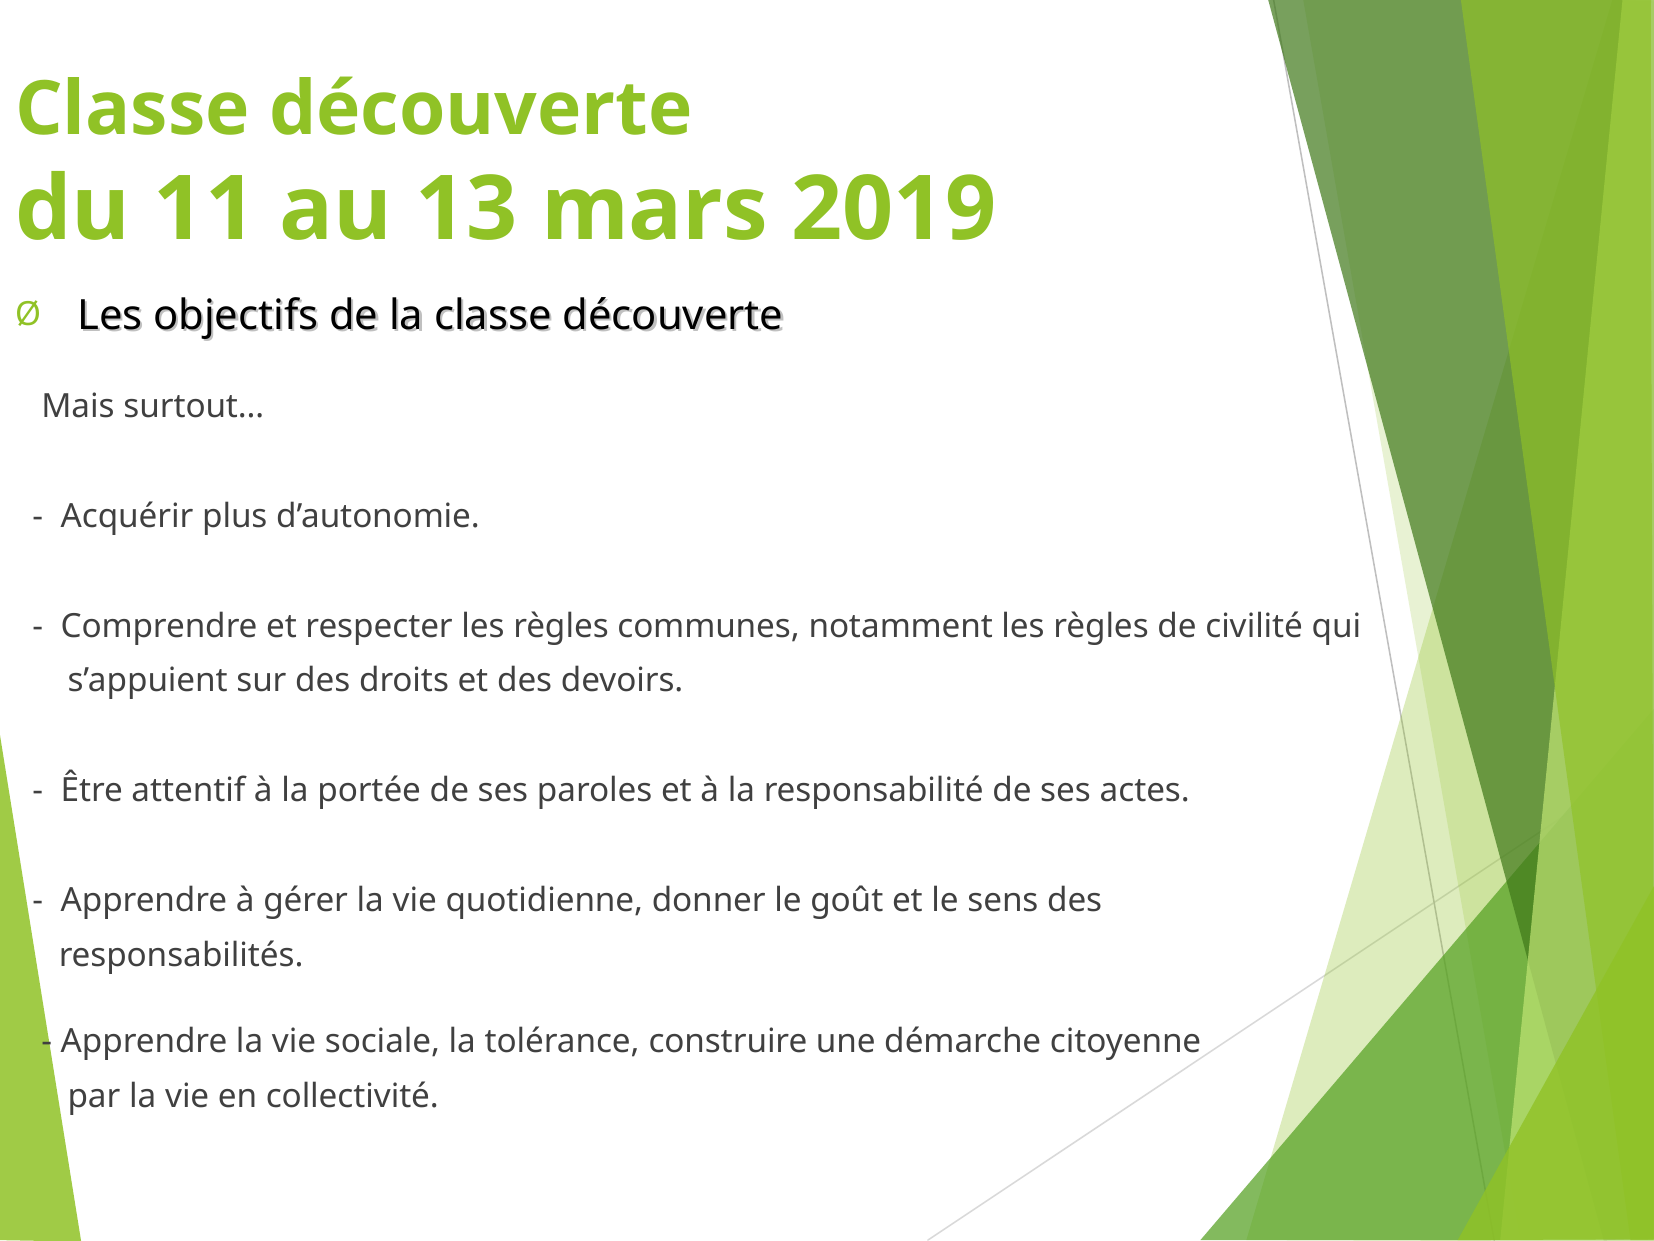

# Classe découverte du 11 au 13 mars 2019
Les objectifs de la classe découverte
 Mais surtout…
 - Acquérir plus d’autonomie.
 - Comprendre et respecter les règles communes, notamment les règles de civilité qui
 s’appuient sur des droits et des devoirs.
 - Être attentif à la portée de ses paroles et à la responsabilité de ses actes.
 - Apprendre à gérer la vie quotidienne, donner le goût et le sens des
 responsabilités.
 - Apprendre la vie sociale, la tolérance, construire une démarche citoyenne
 par la vie en collectivité.